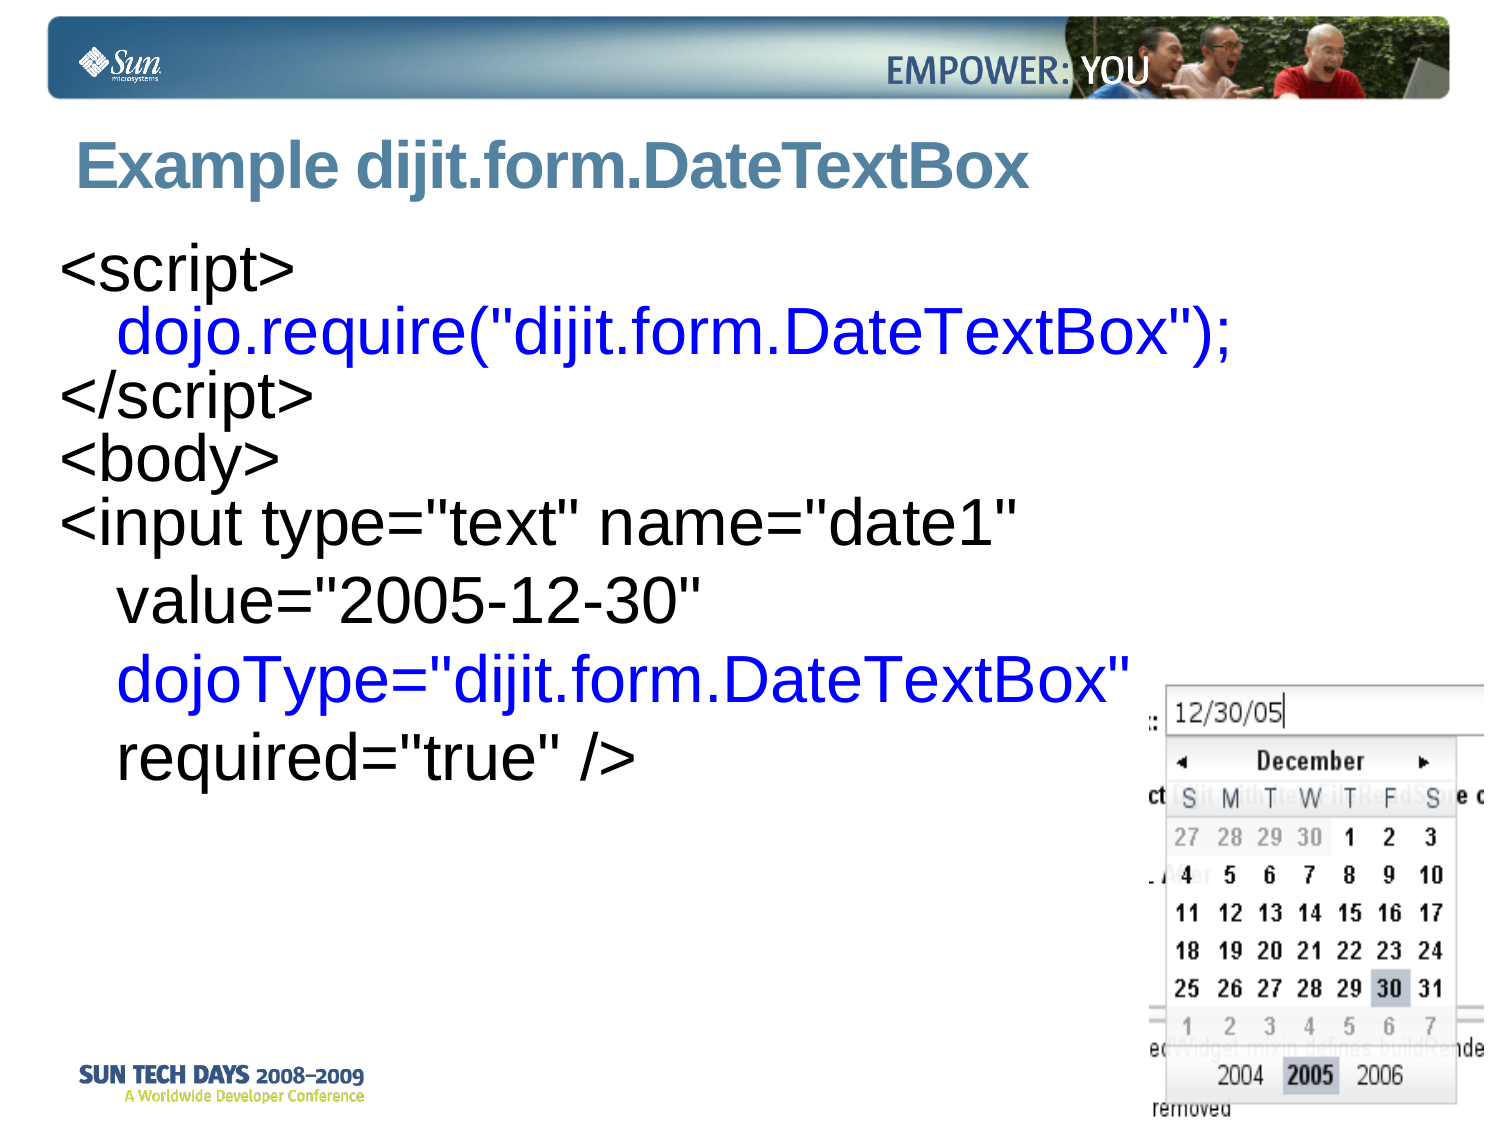

# Example dijit.form.DateTextBox
<script>
dojo.require("dijit.form.DateTextBox");
</script>
<body>
<input type="text" name="date1"
value="2005-12-30"
dojoType="dijit.form.DateTextBox"
required="true" />